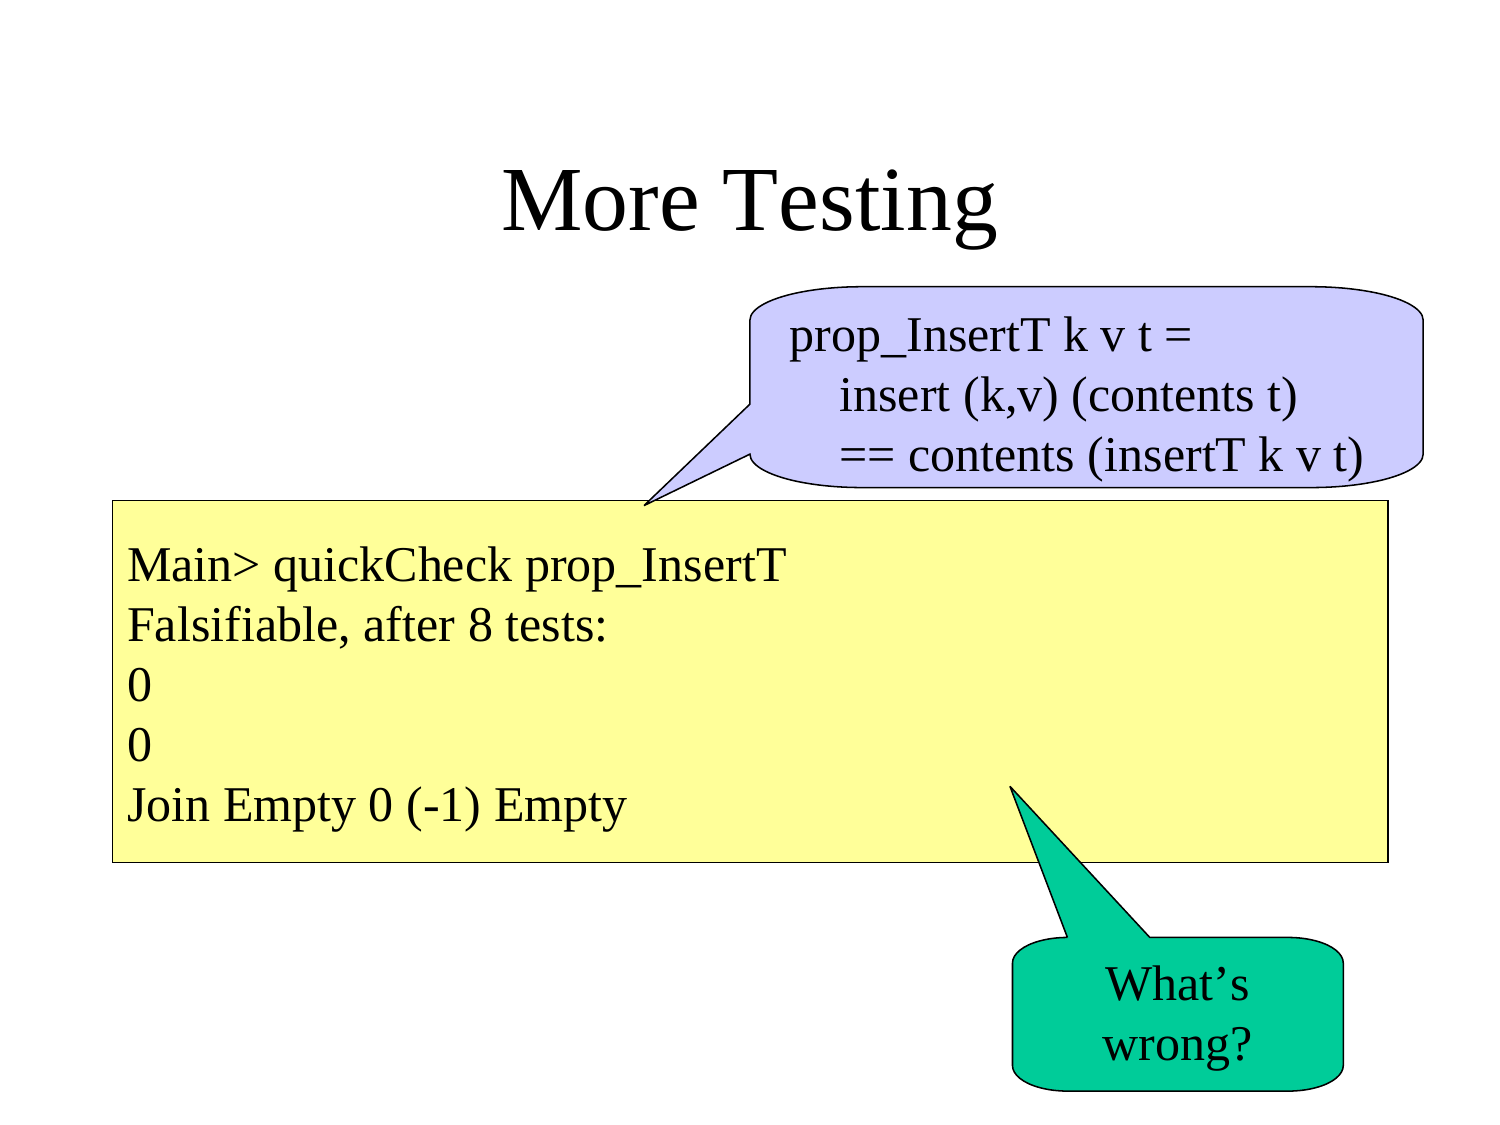

# More Testing
prop_InsertT k v t =
 insert (k,v) (contents t)
 == contents (insertT k v t)
Main> quickCheck prop_InsertT
Falsifiable, after 8 tests:
0
0
Join Empty 0 (-1) Empty
What’s wrong?